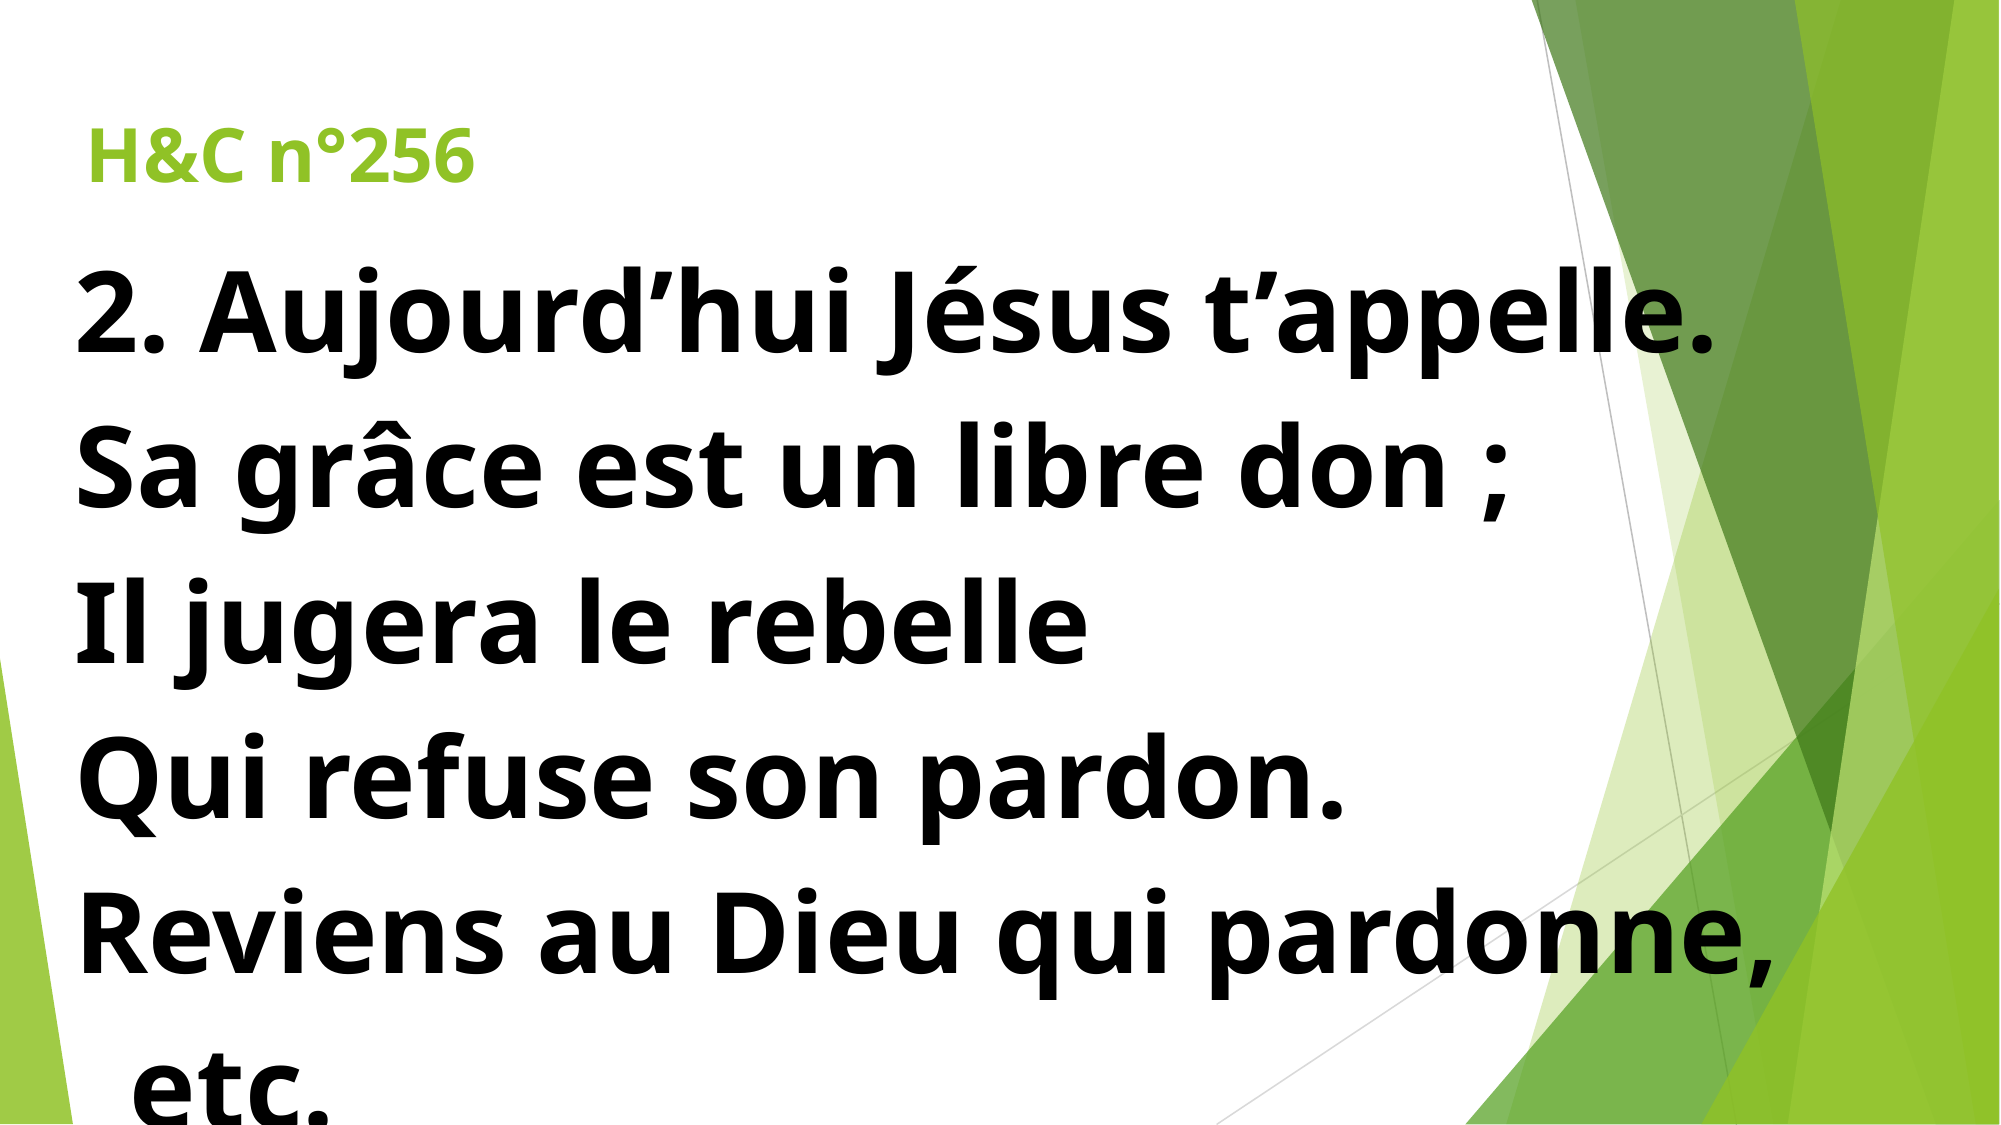

H&C n°256
2. Aujourd’hui Jésus t’appelle.
Sa grâce est un libre don ;
Il jugera le rebelle
Qui refuse son pardon.
Reviens au Dieu qui pardonne, etc.